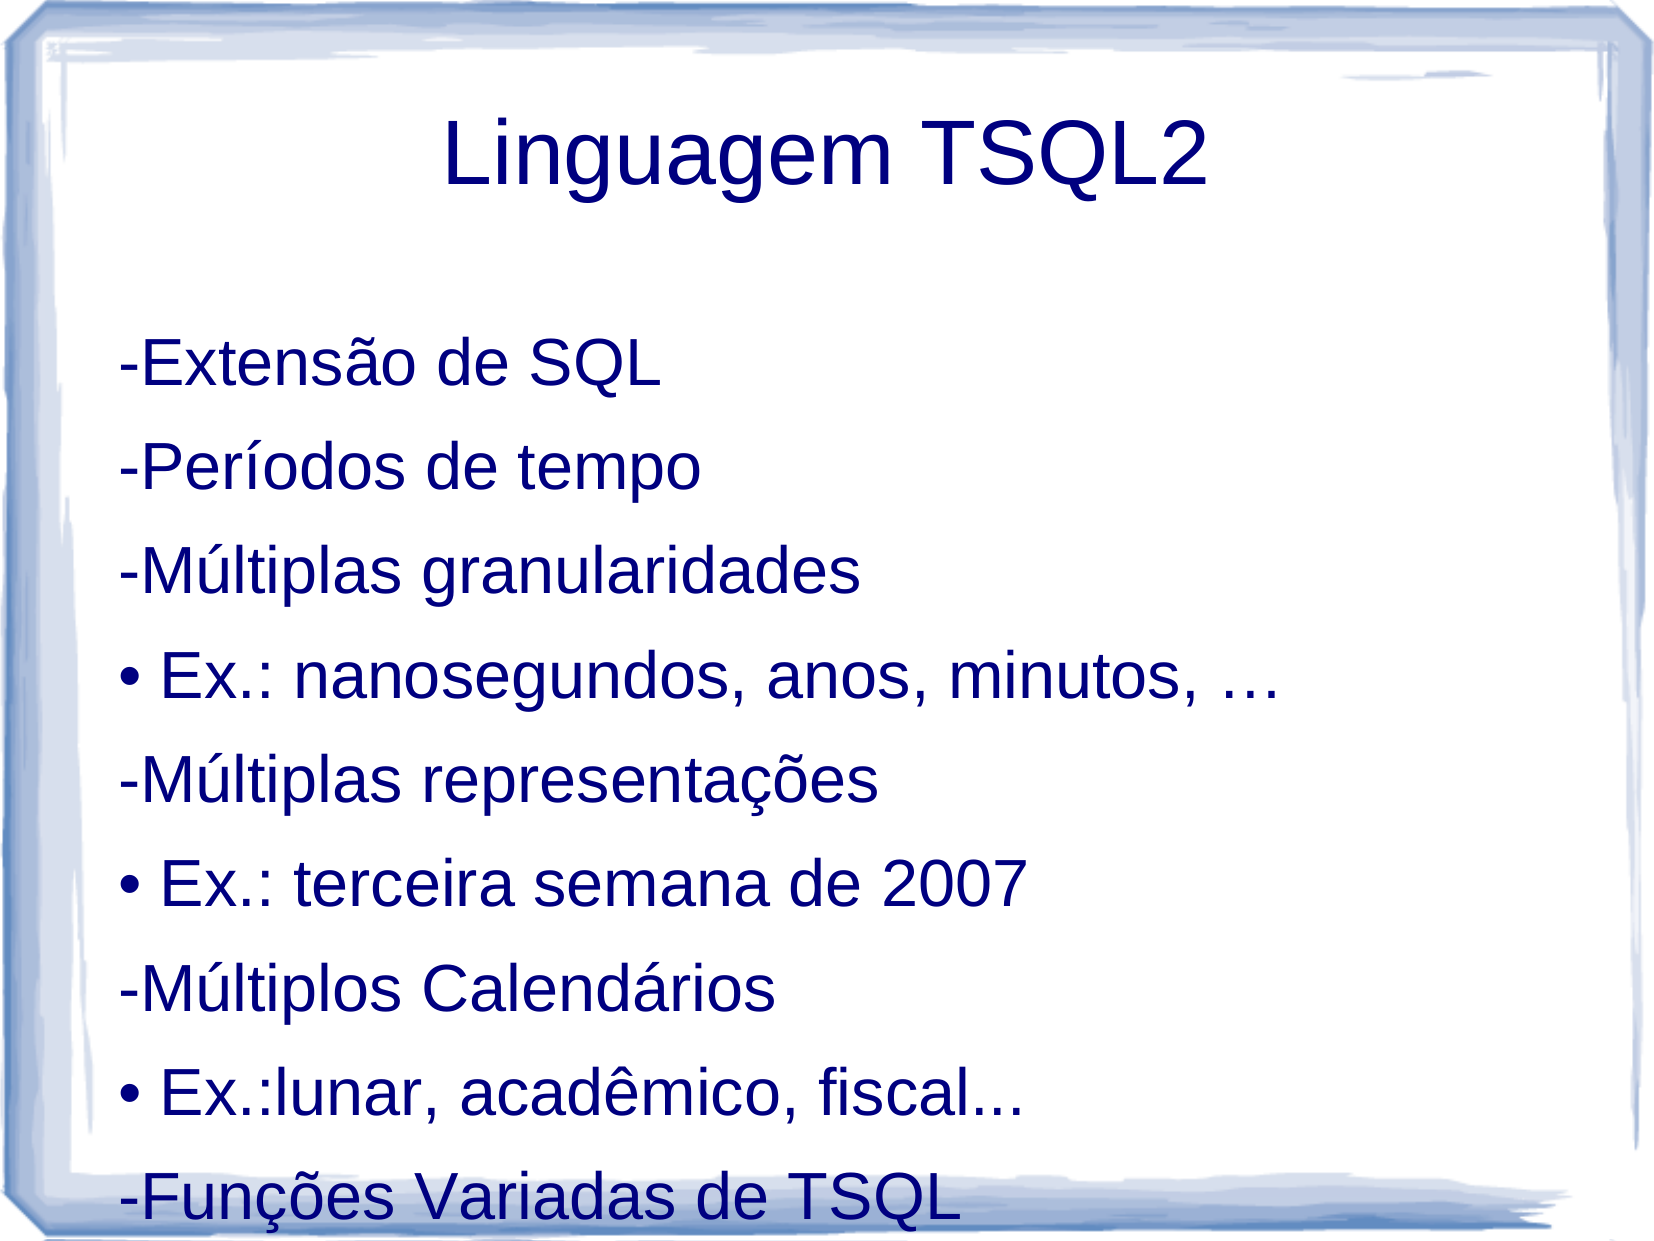

# Linguagem TSQL2
-Extensão de SQL
-Períodos de tempo
-Múltiplas granularidades
• Ex.: nanosegundos, anos, minutos, …
-Múltiplas representações
• Ex.: terceira semana de 2007
-Múltiplos Calendários
• Ex.:lunar, acadêmico, fiscal...
-Funções Variadas de TSQL